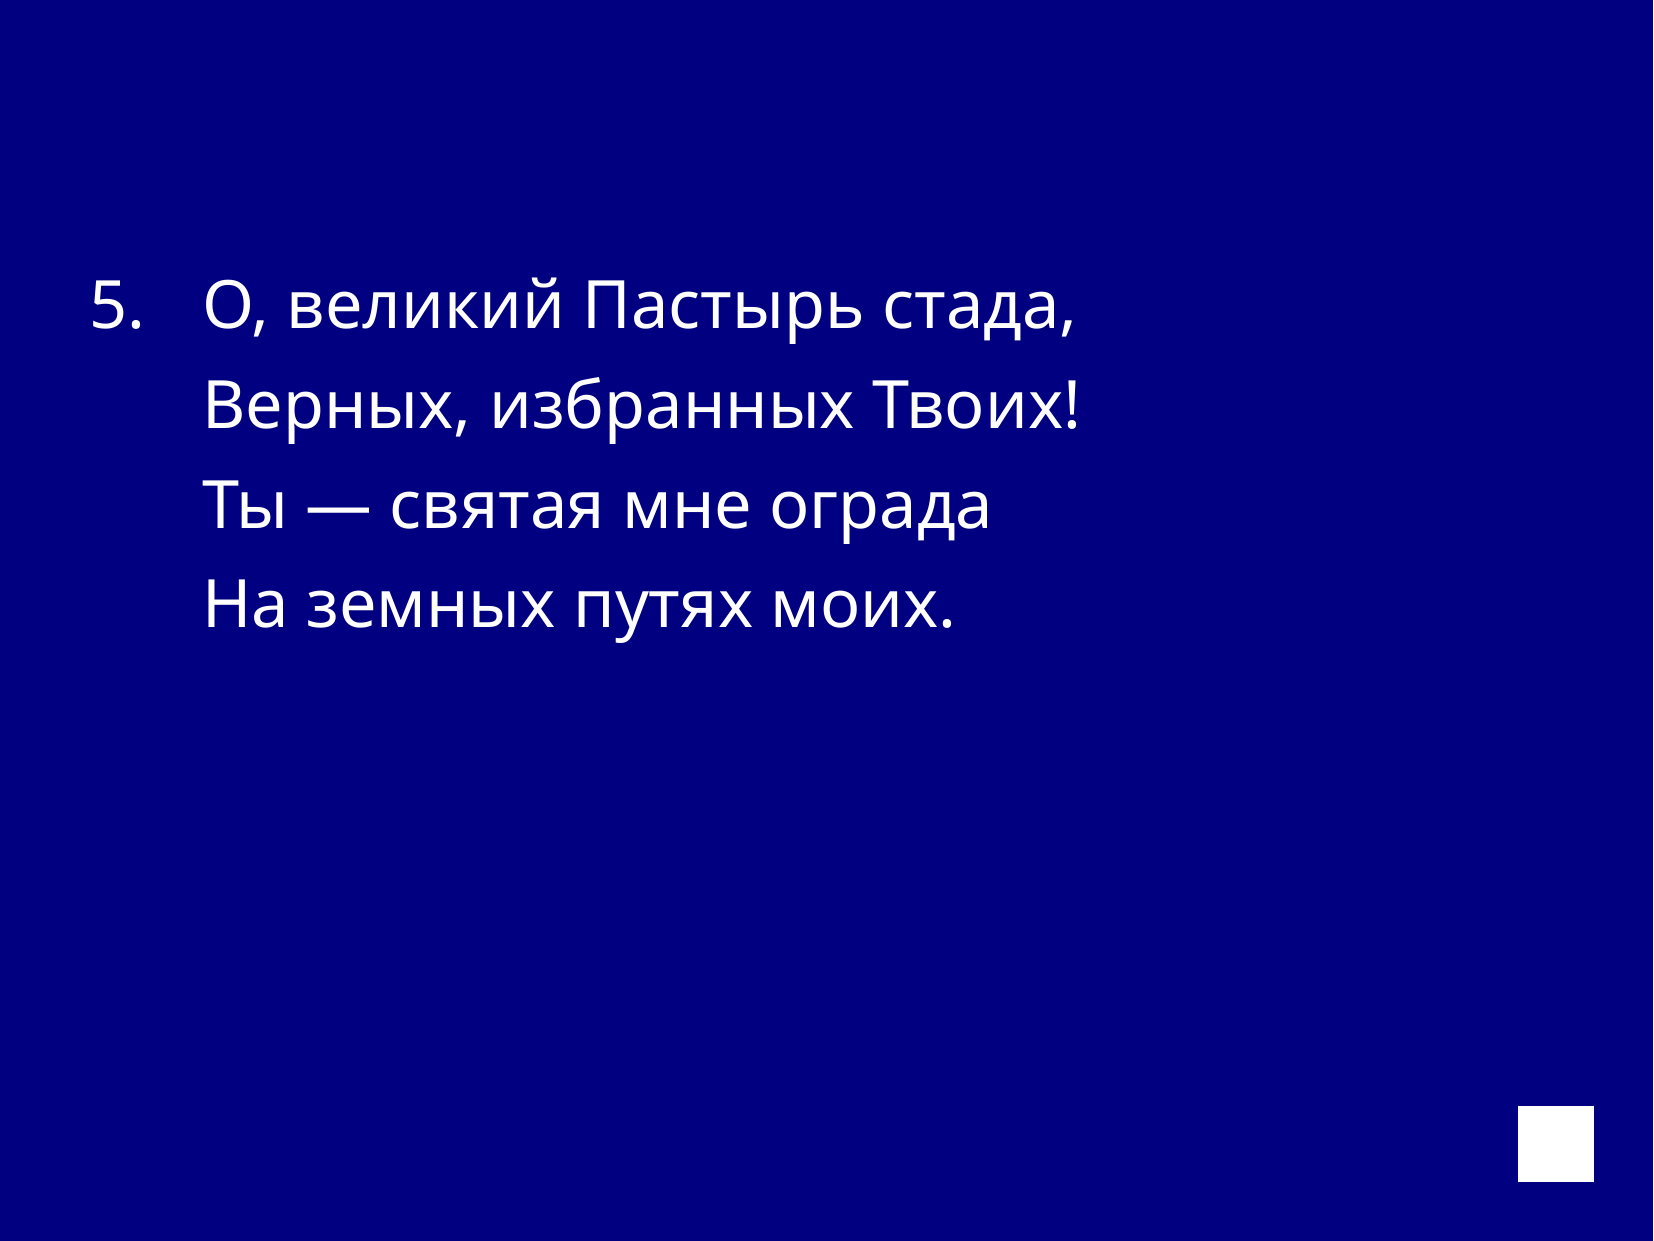

5.	О, великий Пастырь стада,
	Верных, избранных Твоих!
	Ты — святая мне ограда
	На земных путях моих.